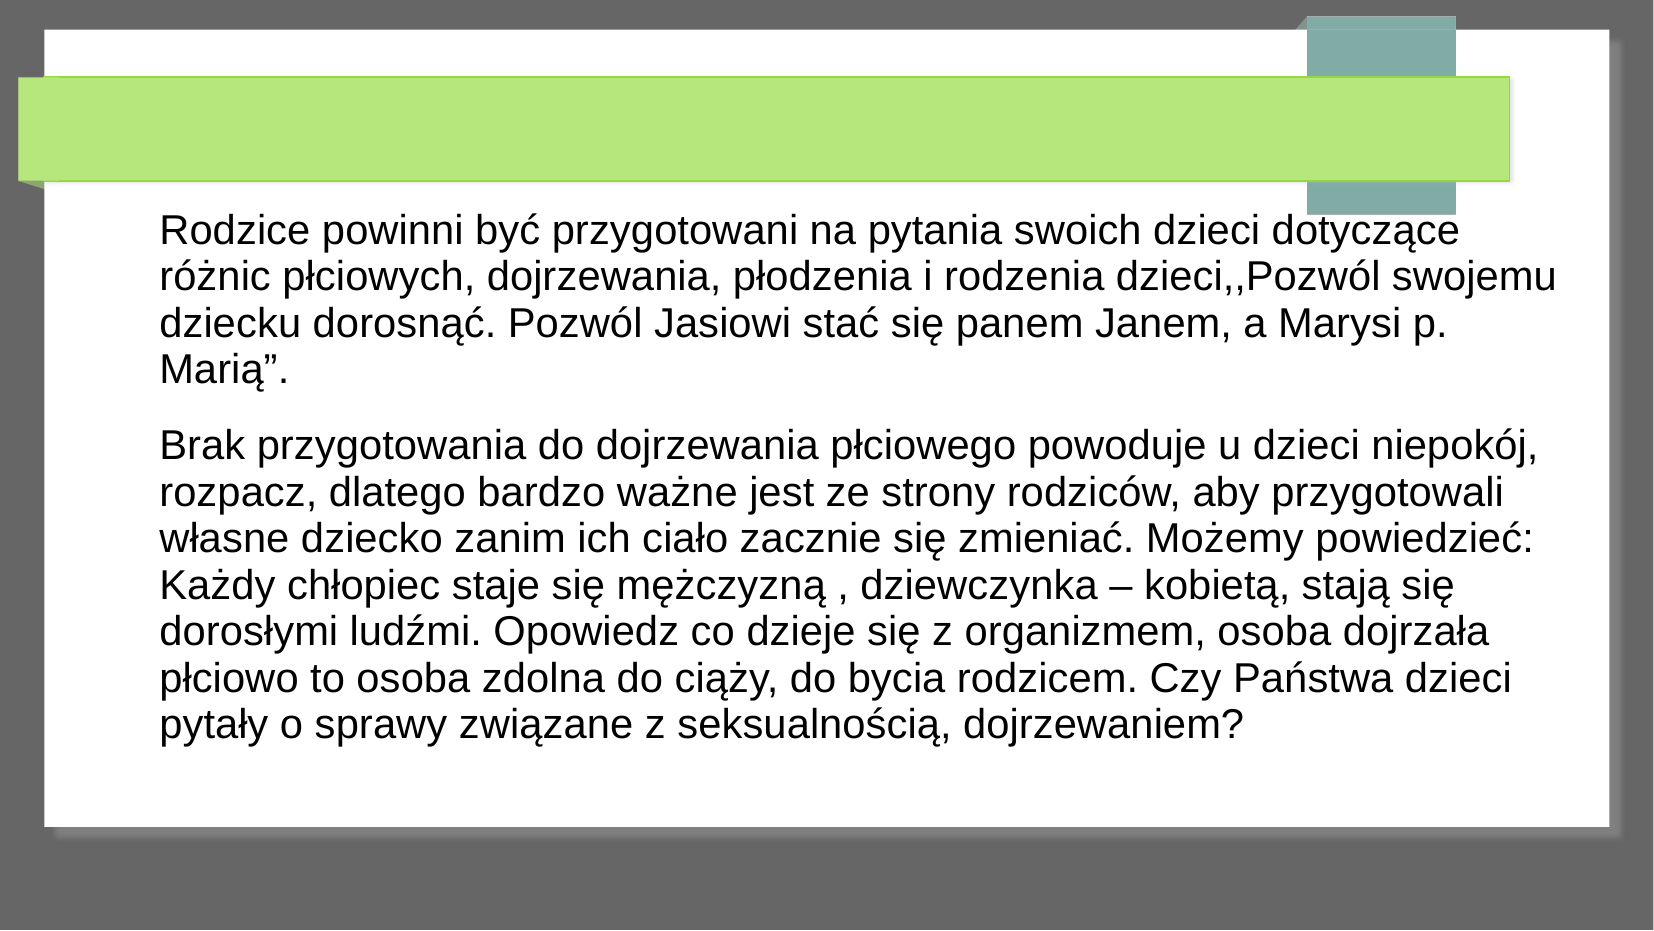

#
Rodzice powinni być przygotowani na pytania swoich dzieci dotyczące różnic płciowych, dojrzewania, płodzenia i rodzenia dzieci,,Pozwól swojemu dziecku dorosnąć. Pozwól Jasiowi stać się panem Janem, a Marysi p. Marią”.
Brak przygotowania do dojrzewania płciowego powoduje u dzieci niepokój, rozpacz, dlatego bardzo ważne jest ze strony rodziców, aby przygotowali własne dziecko zanim ich ciało zacznie się zmieniać. Możemy powiedzieć: Każdy chłopiec staje się mężczyzną , dziewczynka – kobietą, stają się dorosłymi ludźmi. Opowiedz co dzieje się z organizmem, osoba dojrzała płciowo to osoba zdolna do ciąży, do bycia rodzicem. Czy Państwa dzieci pytały o sprawy związane z seksualnością, dojrzewaniem?